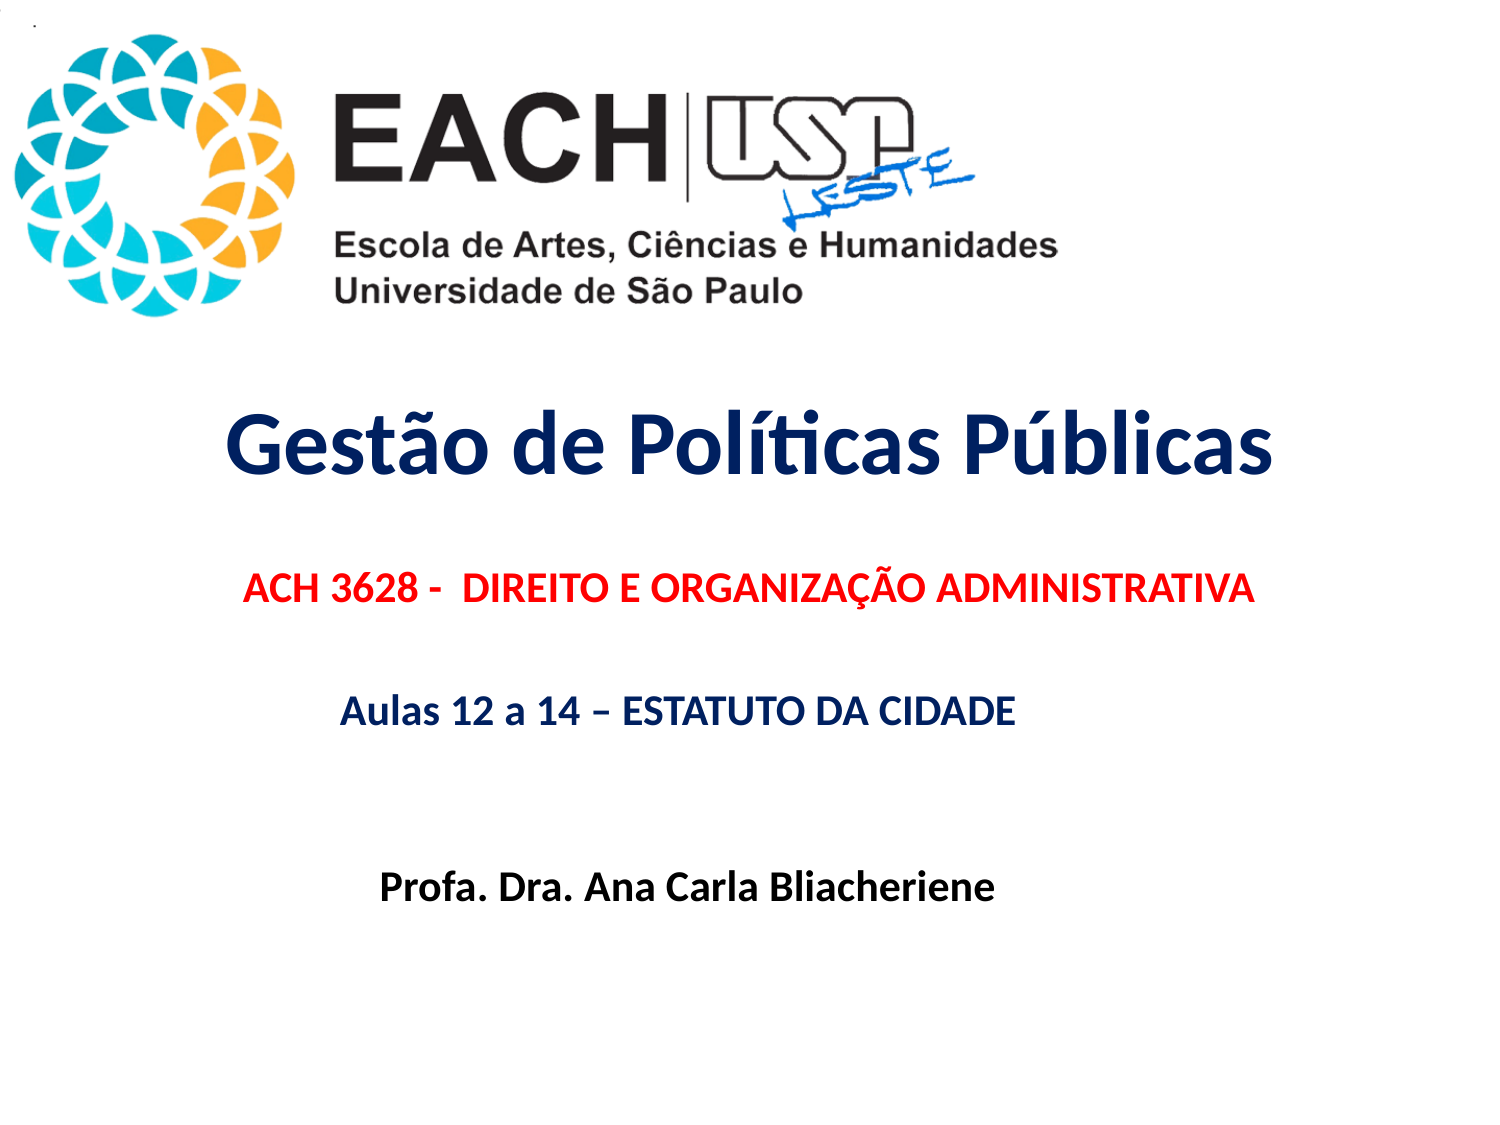

# Gestão de Políticas Públicas
ACH 3628 - DIREITO E ORGANIZAÇÃO ADMINISTRATIVA
 Aulas 12 a 14 – ESTATUTO DA CIDADE
 Profa. Dra. Ana Carla Bliacheriene